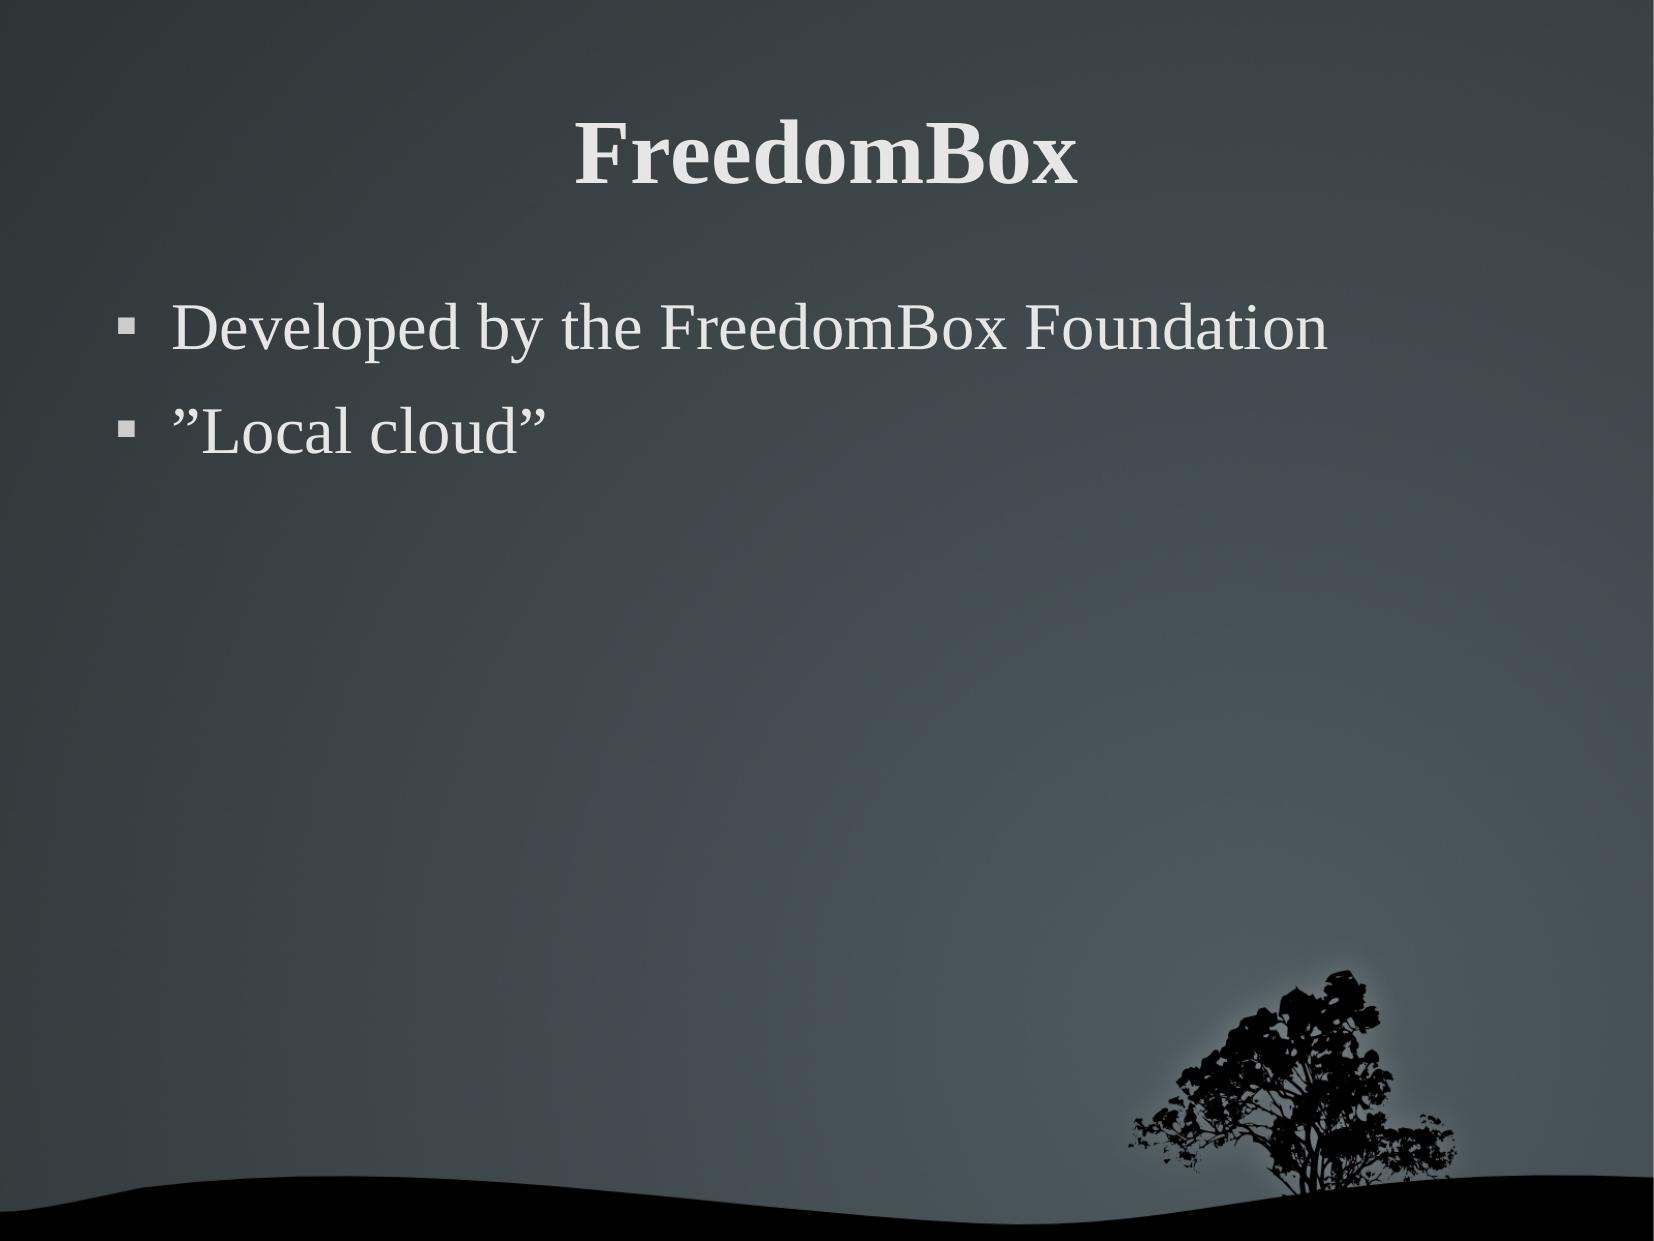

# FreedomBox
Developed by the FreedomBox Foundation
”Local cloud”